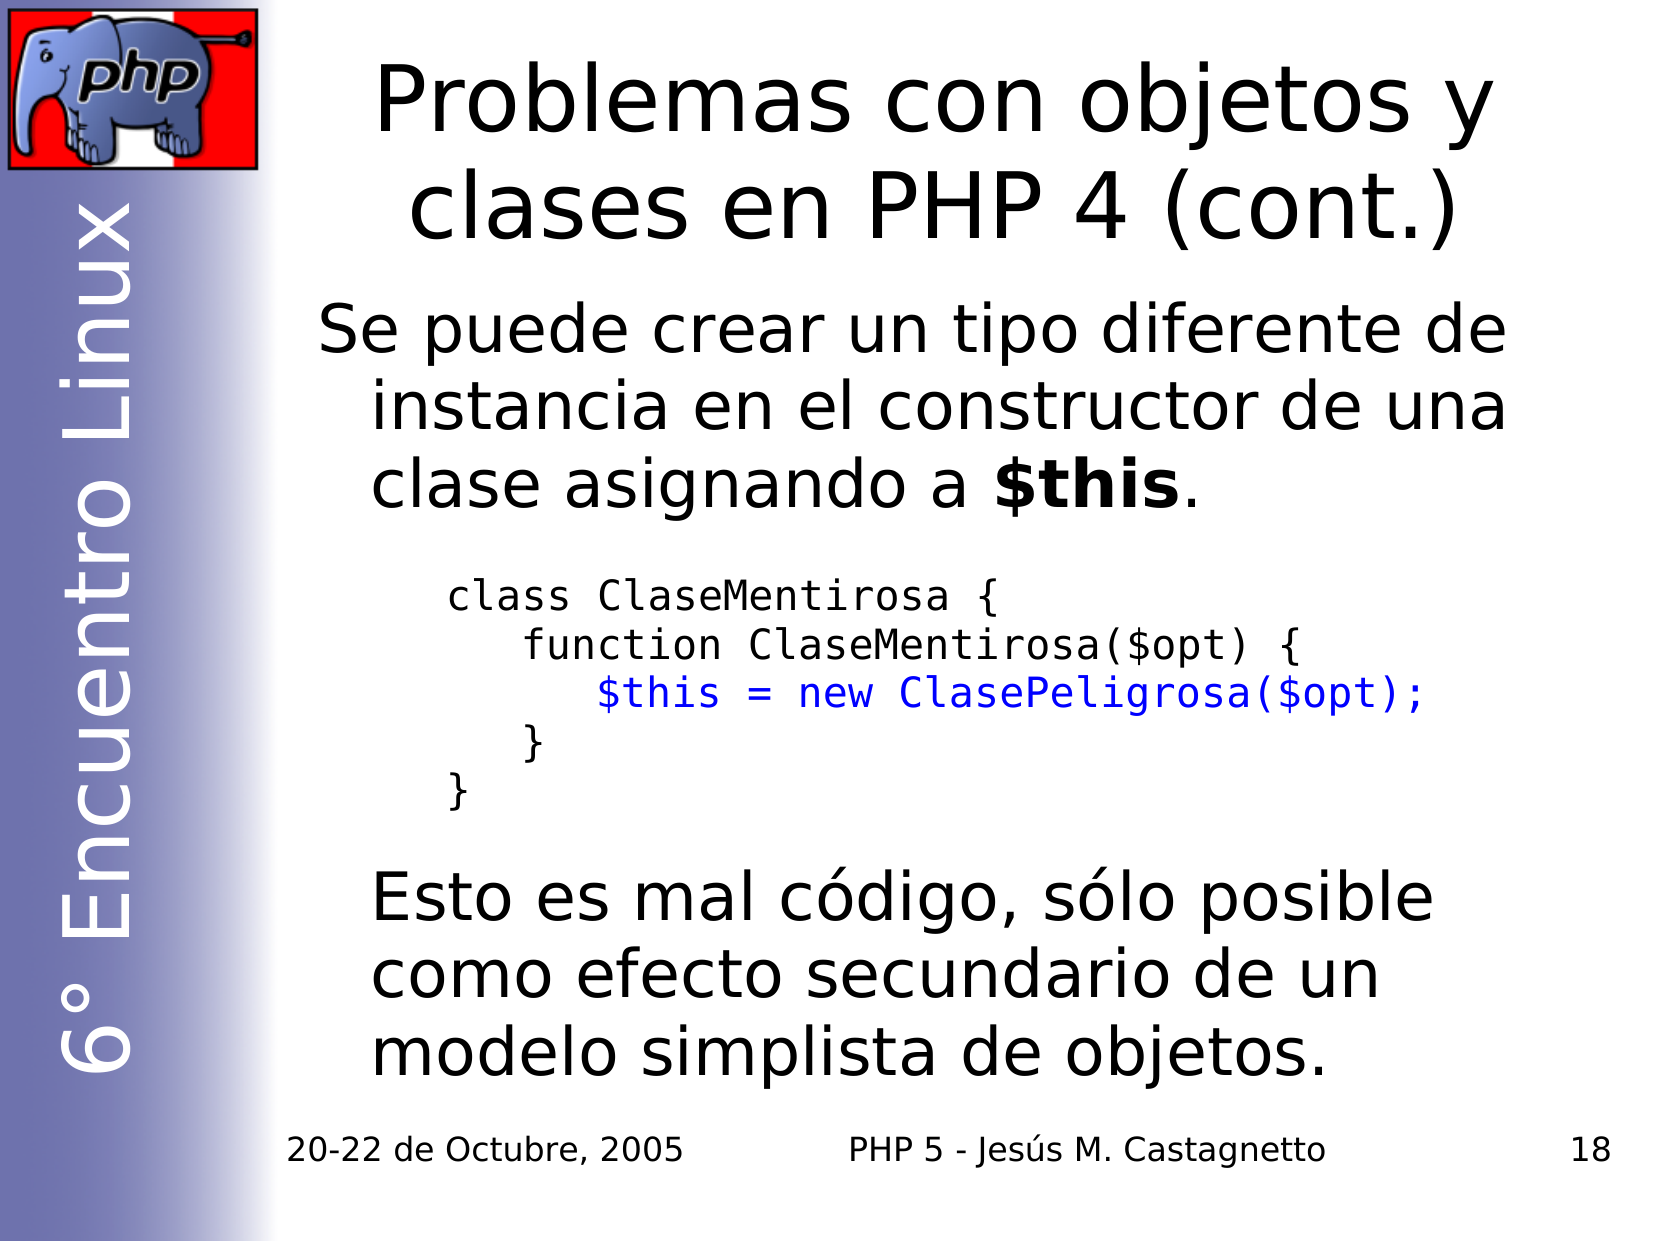

# Problemas con objetos y clases en PHP 4 (cont.)
Se puede crear un tipo diferente de instancia en el constructor de una clase asignando a $this.
	class ClaseMentirosa {
		function ClaseMentirosa($opt) {
			$this = new ClasePeligrosa($opt);
		}
	}
Esto es mal código, sólo posible como efecto secundario de un modelo simplista de objetos.
20-22 de Octubre, 2005
PHP 5 - Jesús M. Castagnetto
18